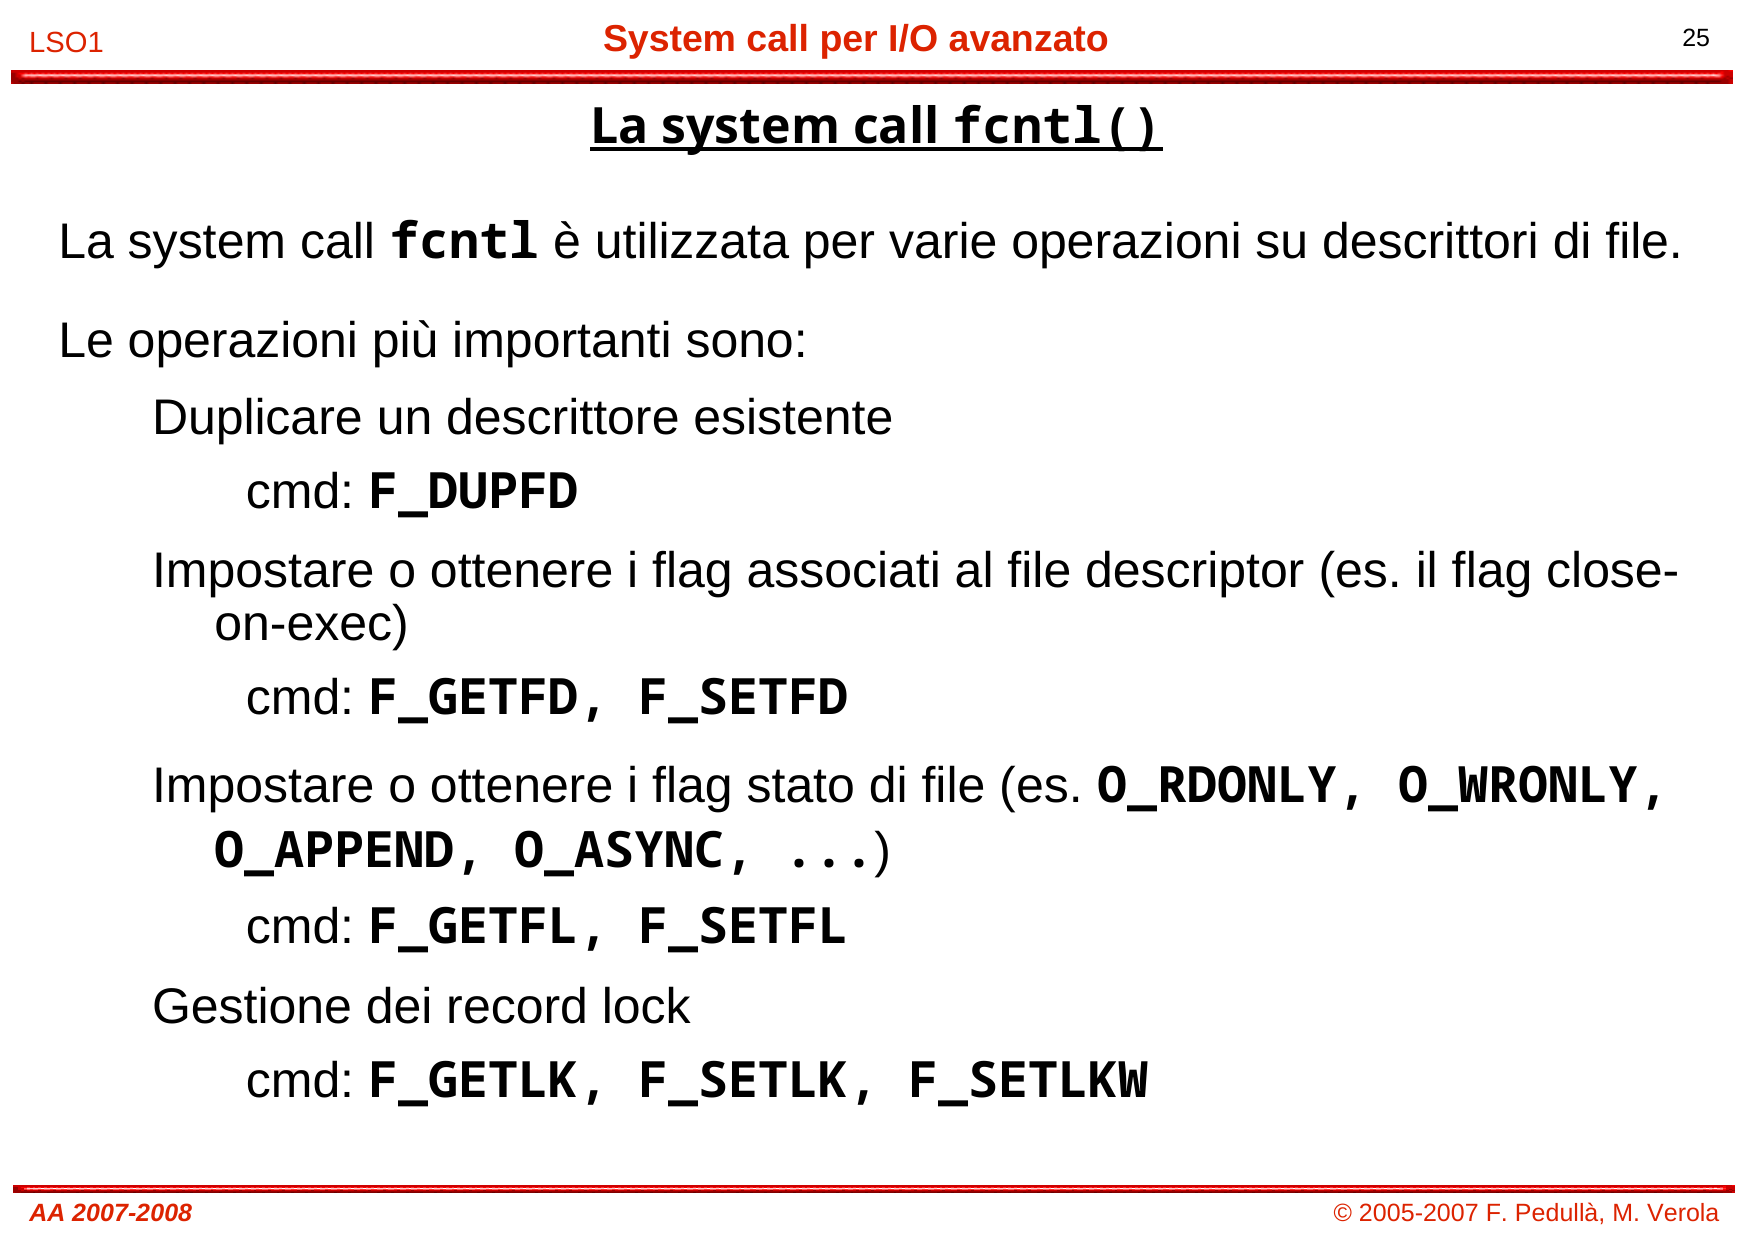

# La system call fcntl()
La system call fcntl è utilizzata per varie operazioni su descrittori di file.
Le operazioni più importanti sono:
Duplicare un descrittore esistente
cmd: F_DUPFD
Impostare o ottenere i flag associati al file descriptor (es. il flag close-on-exec)
cmd: F_GETFD, F_SETFD
Impostare o ottenere i flag stato di file (es. O_RDONLY, O_WRONLY, O_APPEND, O_ASYNC, ...)
cmd: F_GETFL, F_SETFL
Gestione dei record lock
cmd: F_GETLK, F_SETLK, F_SETLKW